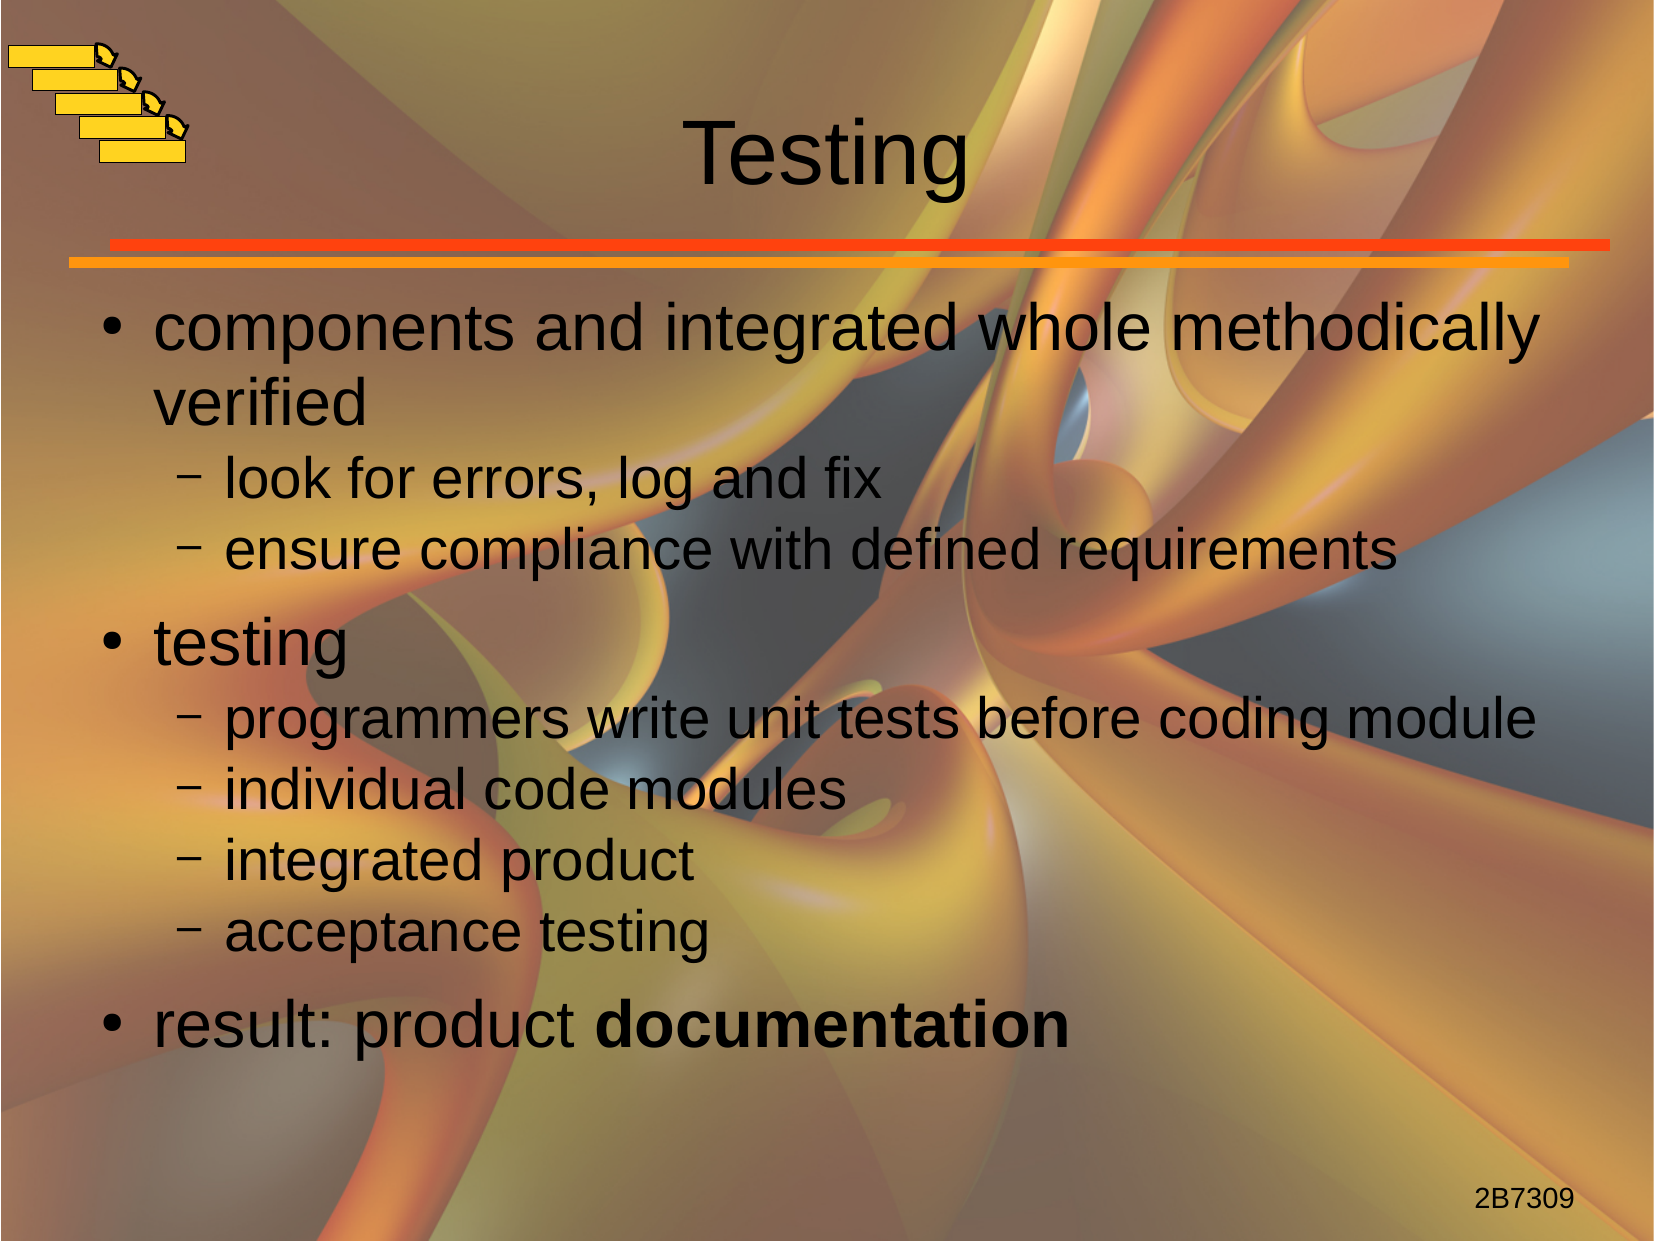

# Testing
components and integrated whole methodically verified
look for errors, log and fix
ensure compliance with defined requirements
testing
programmers write unit tests before coding module
individual code modules
integrated product
acceptance testing
result: product documentation